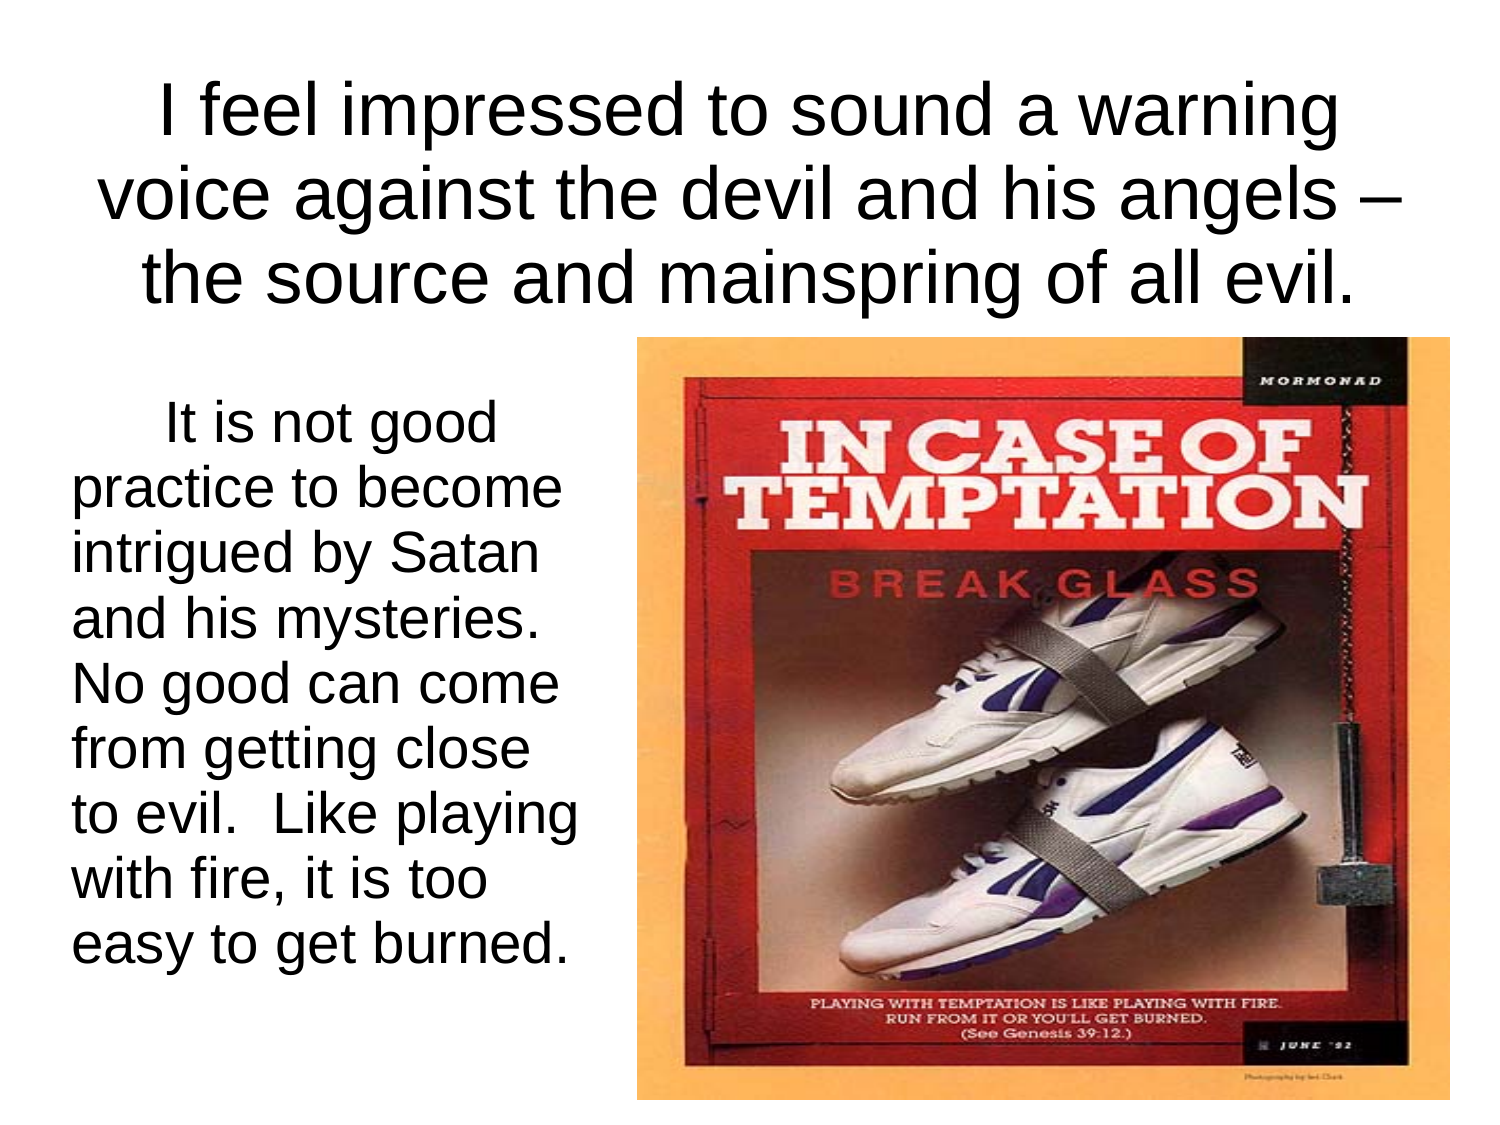

# I feel impressed to sound a warning voice against the devil and his angels – the source and mainspring of all evil.
		It is not good practice to become intrigued by Satan and his mysteries. No good can come from getting close to evil. Like playing with fire, it is too easy to get burned.